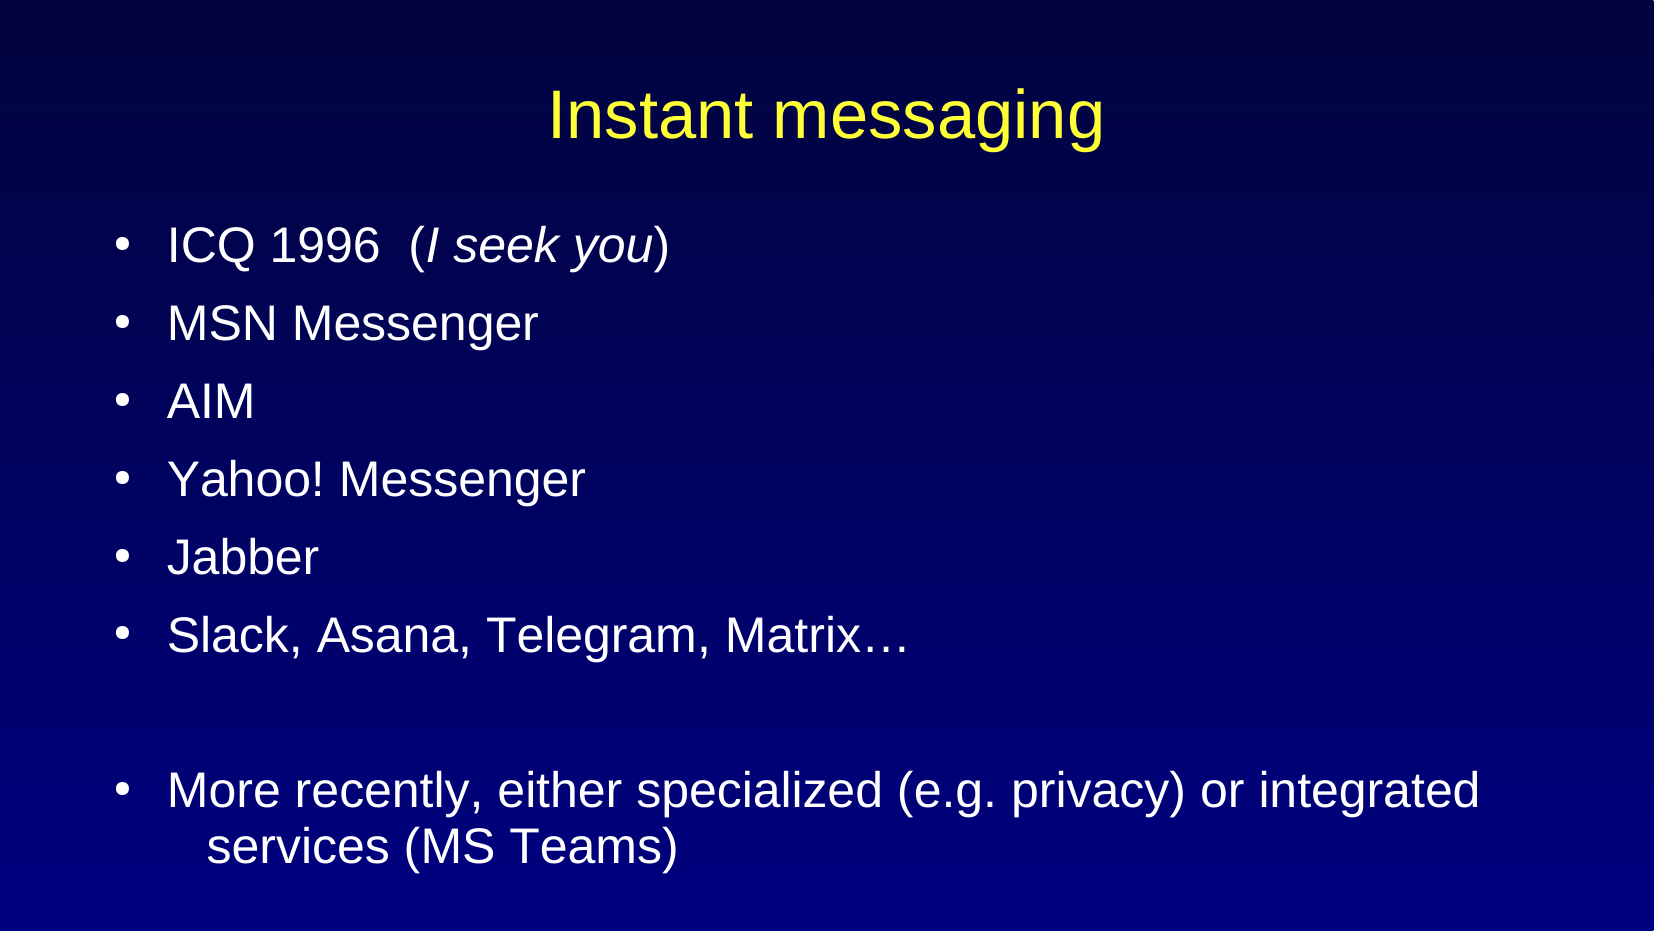

# Instant messaging
ICQ 1996 (I seek you)
MSN Messenger
AIM
Yahoo! Messenger
Jabber
Slack, Asana, Telegram, Matrix…
More recently, either specialized (e.g. privacy) or integrated services (MS Teams)